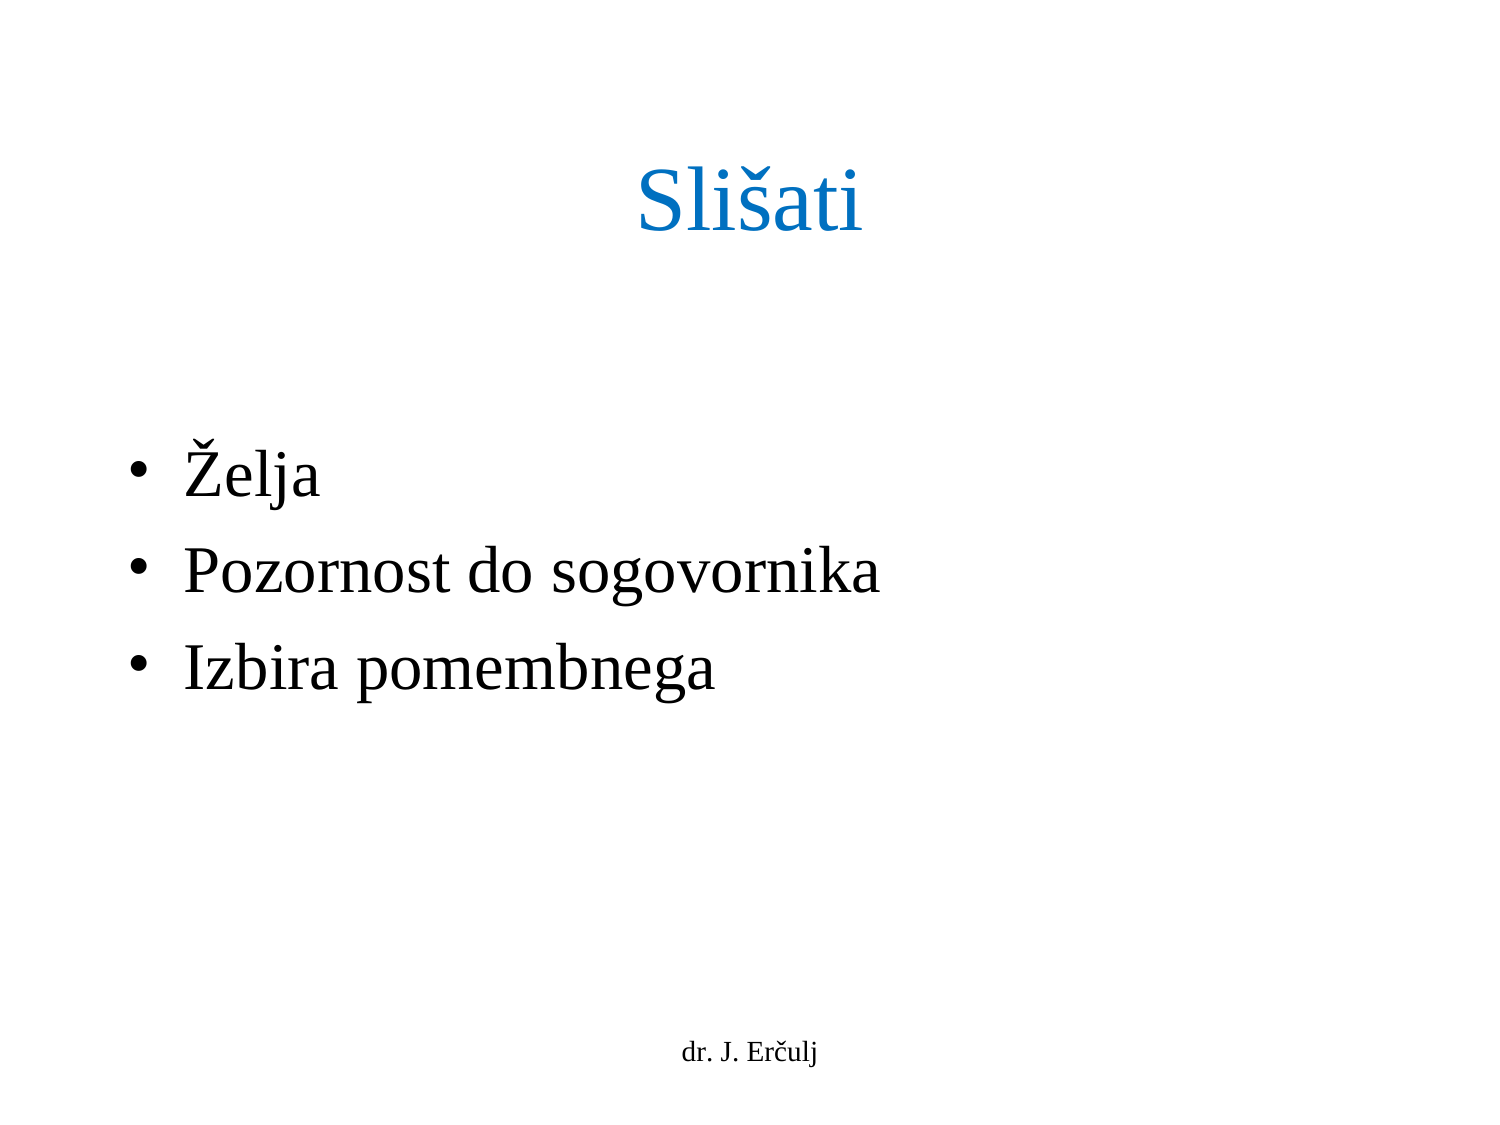

# Slišati
Želja
Pozornost do sogovornika
Izbira pomembnega
dr. J. Erčulj